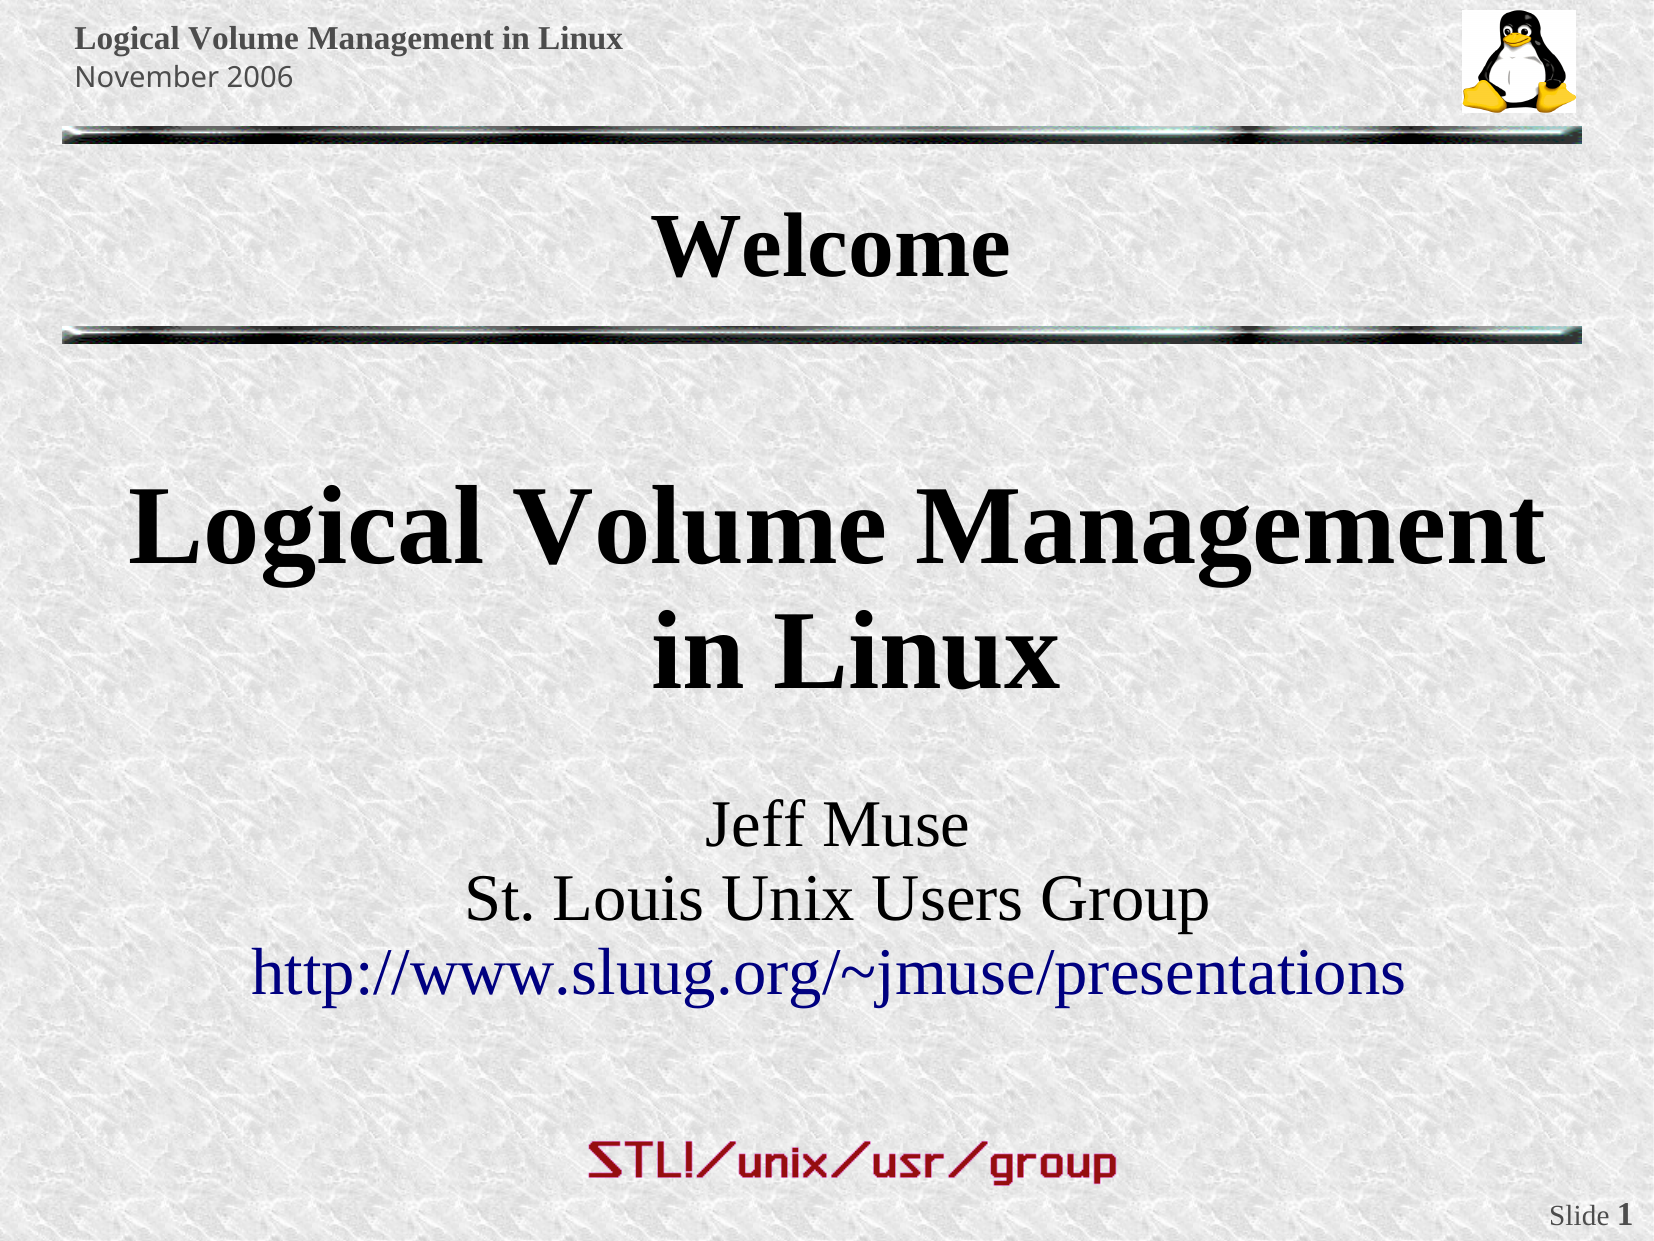

# Welcome
Logical Volume Management in Linux
Jeff Muse
St. Louis Unix Users Group
http://www.sluug.org/~jmuse/presentations